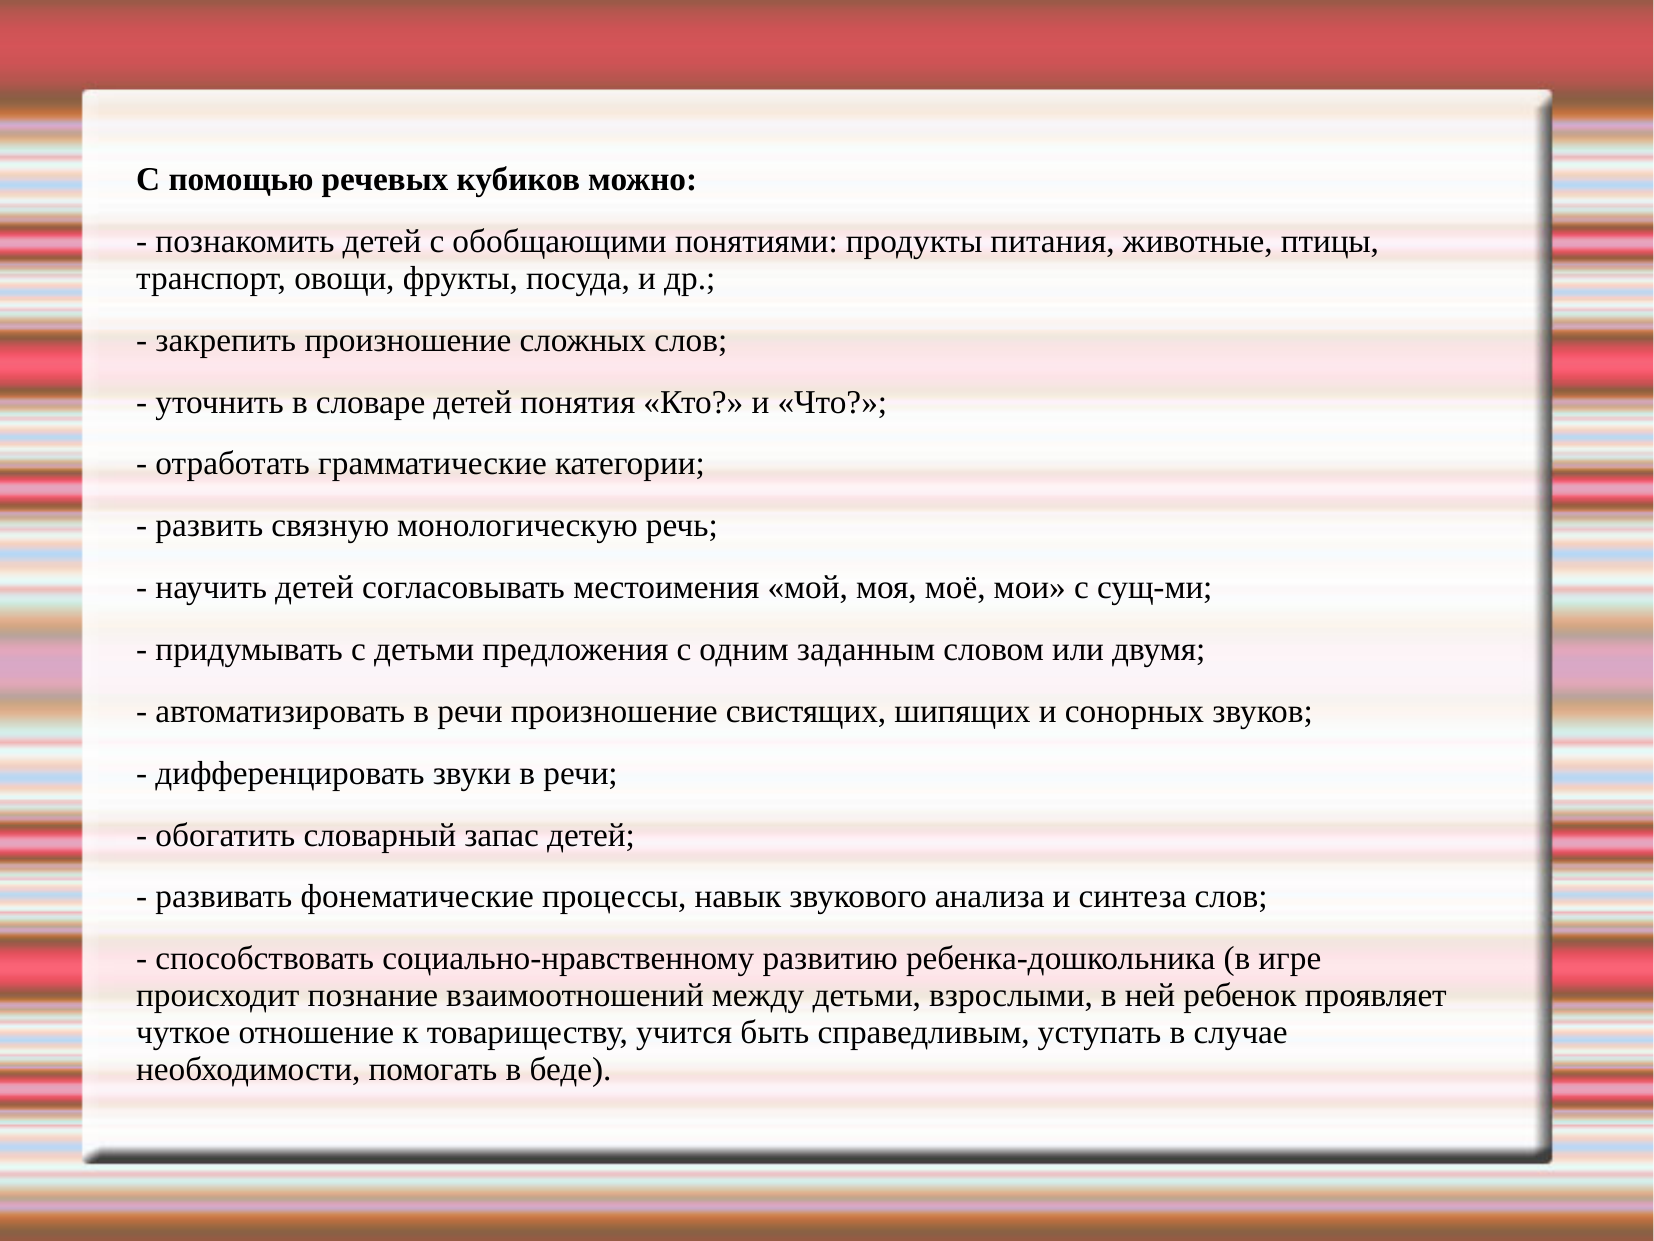

#
С помощью речевых кубиков можно:
- познакомить детей с обобщающими понятиями: продукты питания, животные, птицы, транспорт, овощи, фрукты, посуда, и др.;
- закрепить произношение сложных слов;
- уточнить в словаре детей понятия «Кто?» и «Что?»;
- отработать грамматические категории;
- развить связную монологическую речь;
- научить детей согласовывать местоимения «мой, моя, моё, мои» с сущ-ми;
- придумывать с детьми предложения с одним заданным словом или двумя;
- автоматизировать в речи произношение свистящих, шипящих и сонорных звуков;
- дифференцировать звуки в речи;
- обогатить словарный запас детей;
- развивать фонематические процессы, навык звукового анализа и синтеза слов;
- способствовать социально-нравственному развитию ребенка-дошкольника (в игре происходит познание взаимоотношений между детьми, взрослыми, в ней ребенок проявляет чуткое отношение к товариществу, учится быть справедливым, уступать в случае необходимости, помогать в беде).